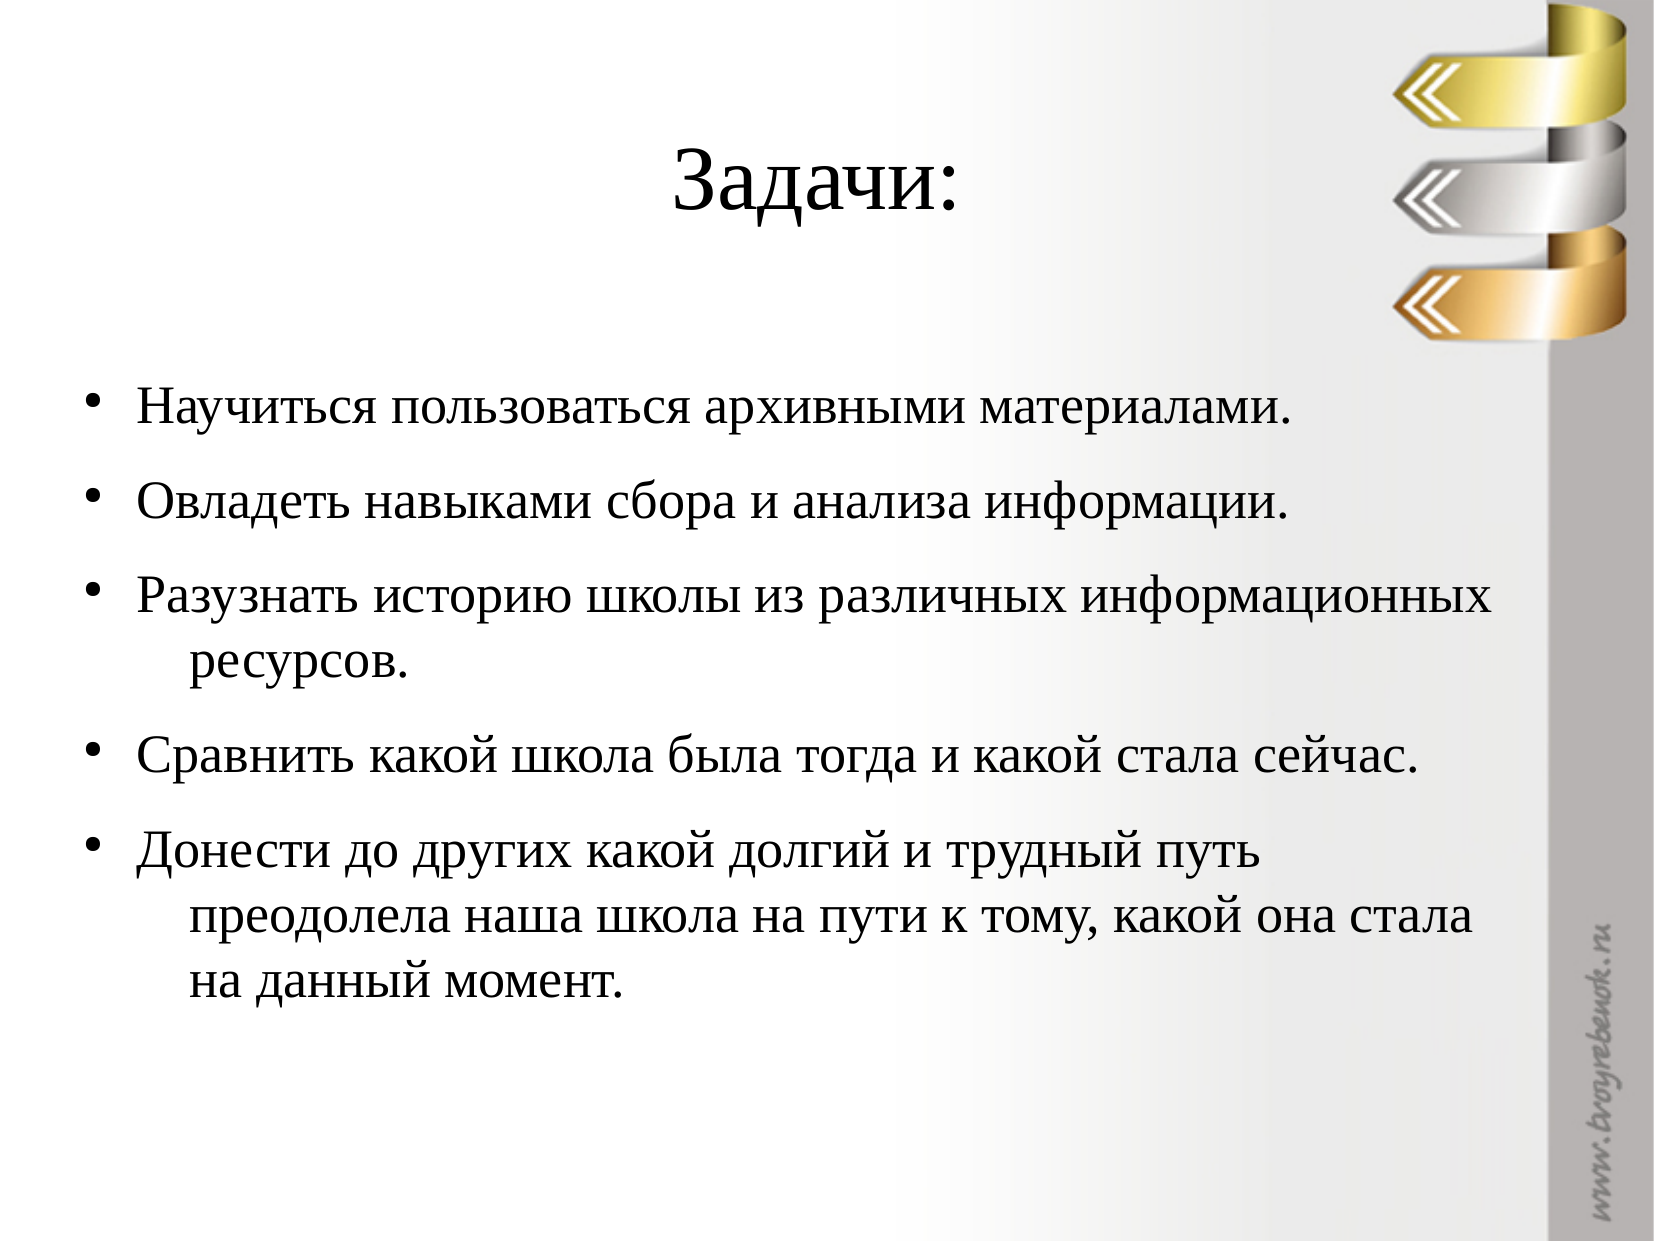

# Задачи:
Научиться пользоваться архивными материалами.
Овладеть навыками сбора и анализа информации.
Разузнать историю школы из различных информационных ресурсов.
Сравнить какой школа была тогда и какой стала сейчас.
Донести до других какой долгий и трудный путь преодолела наша школа на пути к тому, какой она стала на данный момент.